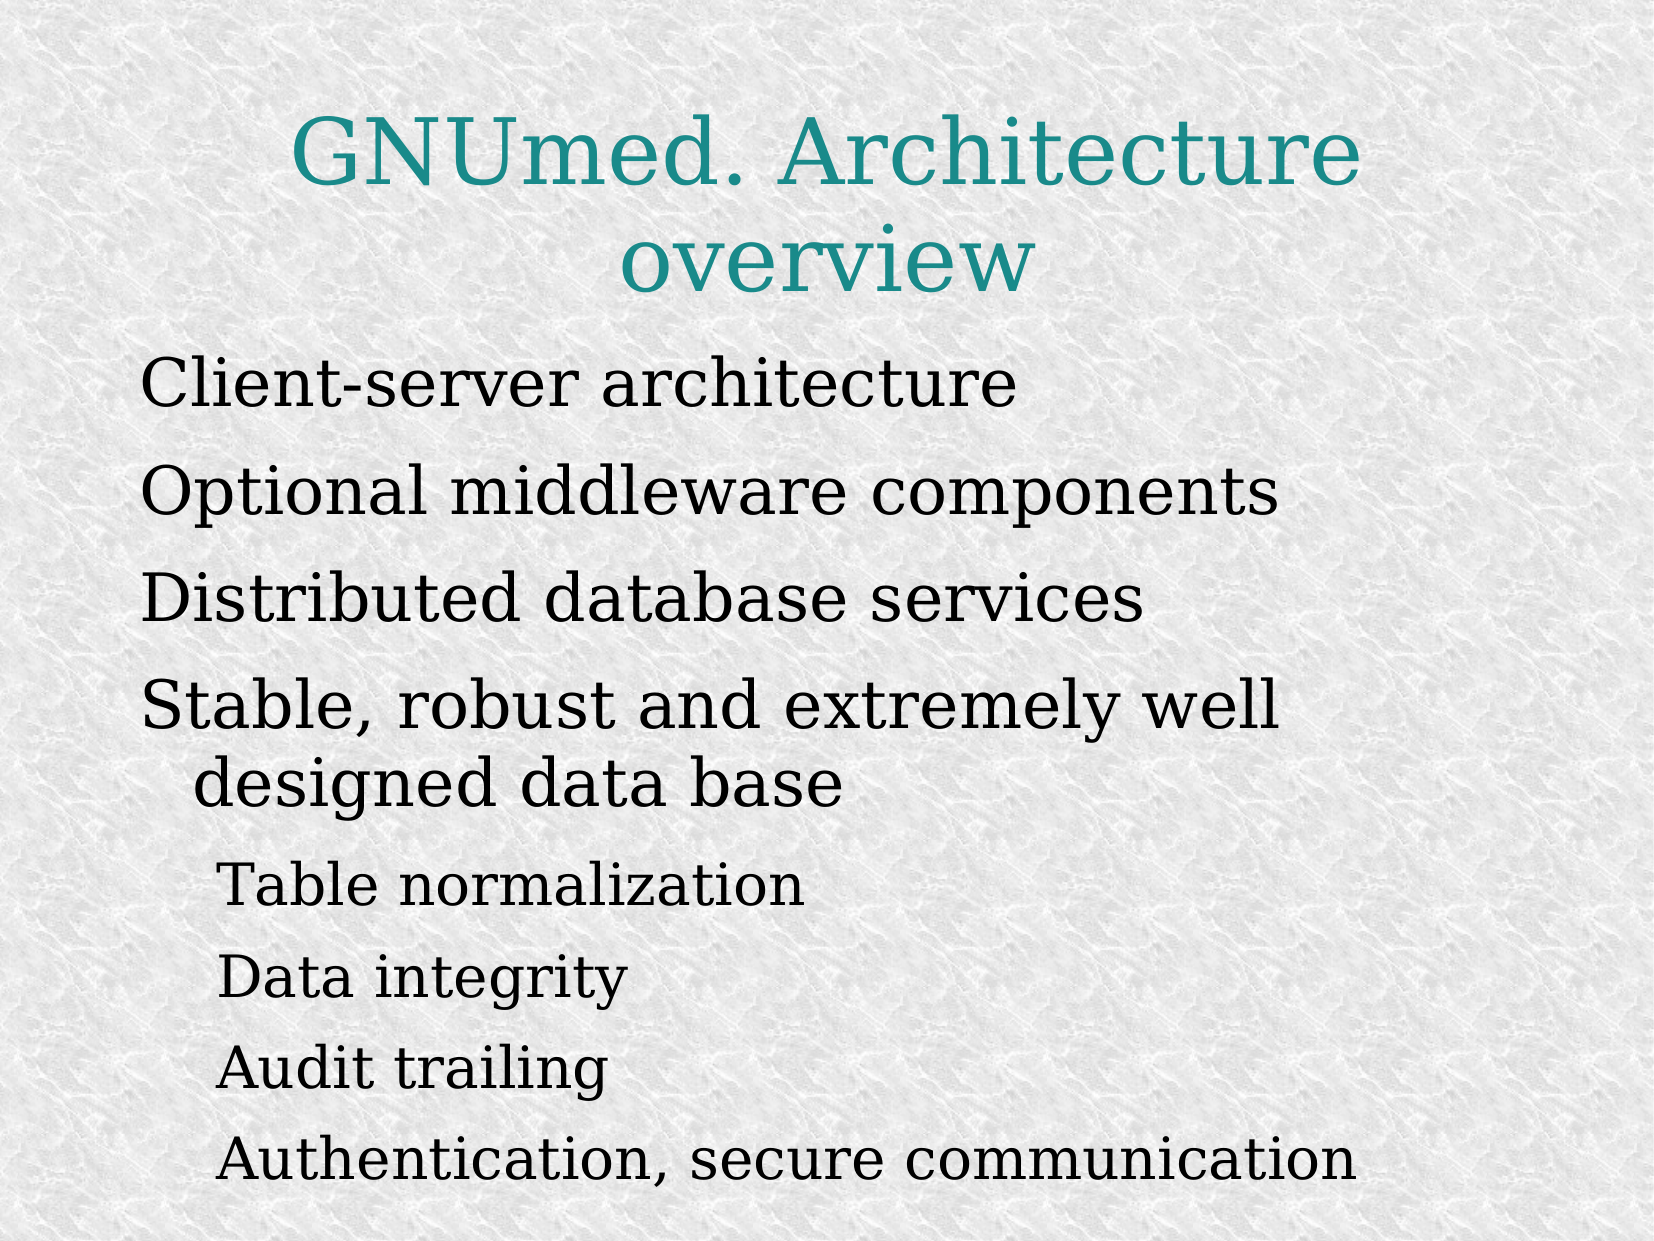

# GNUmed. Architecture overview
Client-server architecture
Optional middleware components
Distributed database services
Stable, robust and extremely well designed data base
Table normalization
Data integrity
Audit trailing
Authentication, secure communication